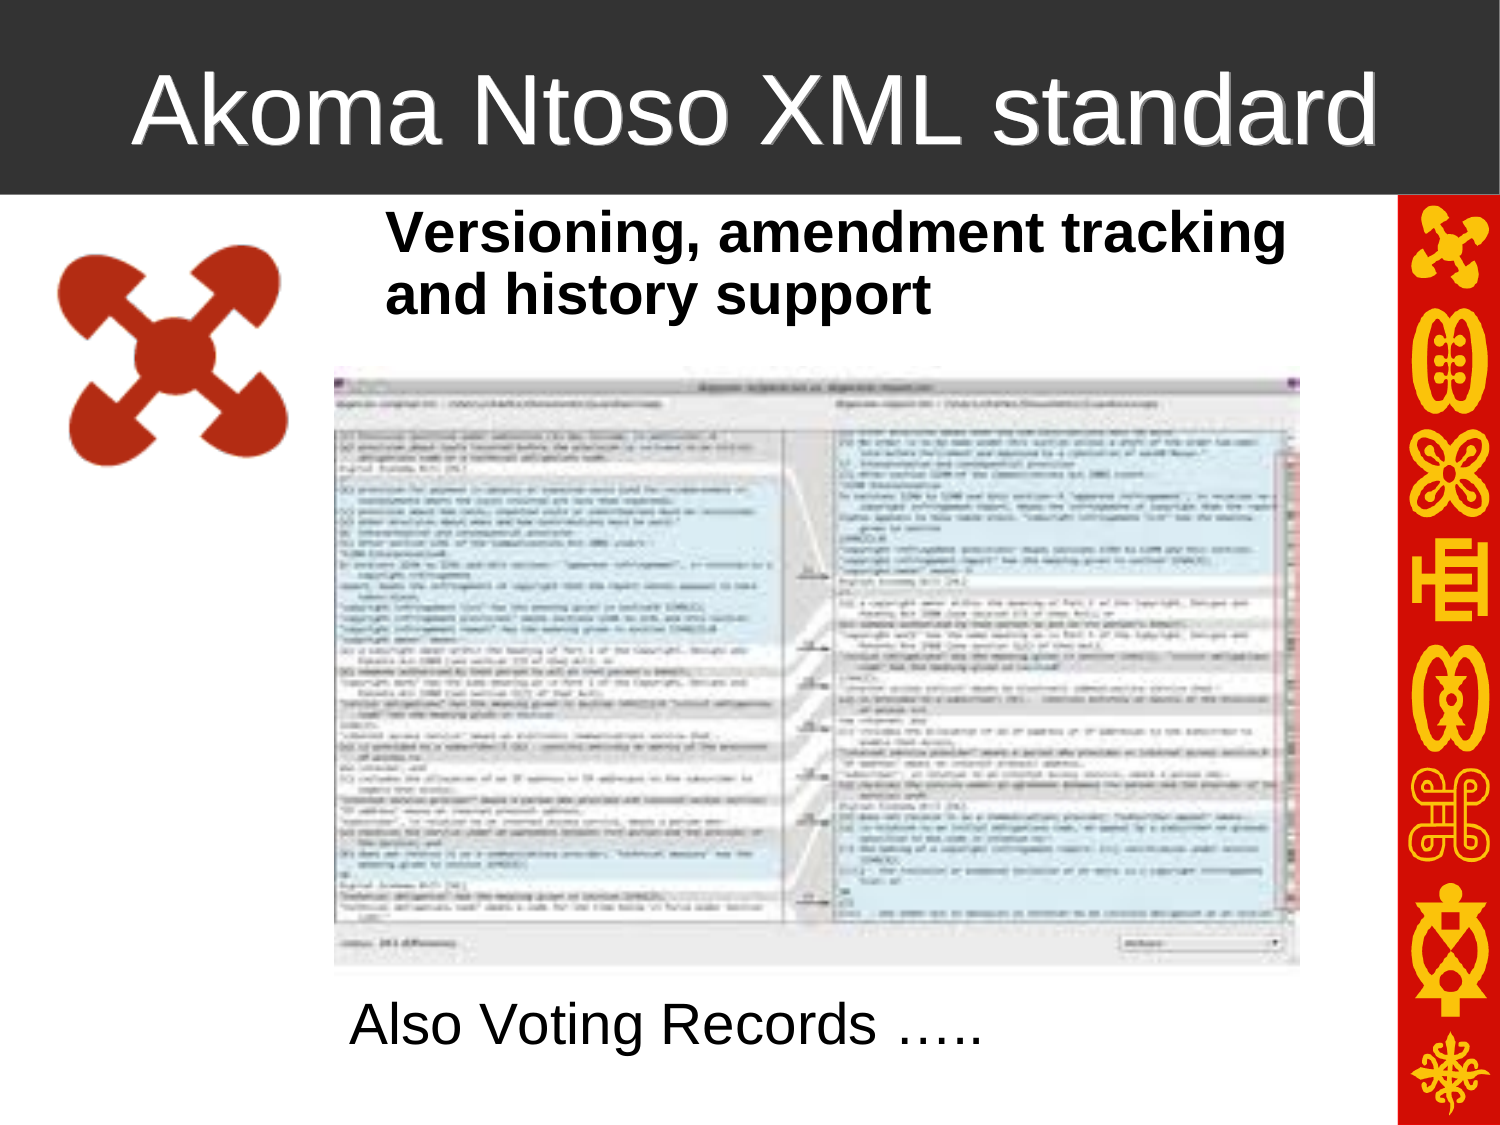

# Akoma Ntoso XML standard
Versioning, amendment tracking and history support
Also Voting Records …..